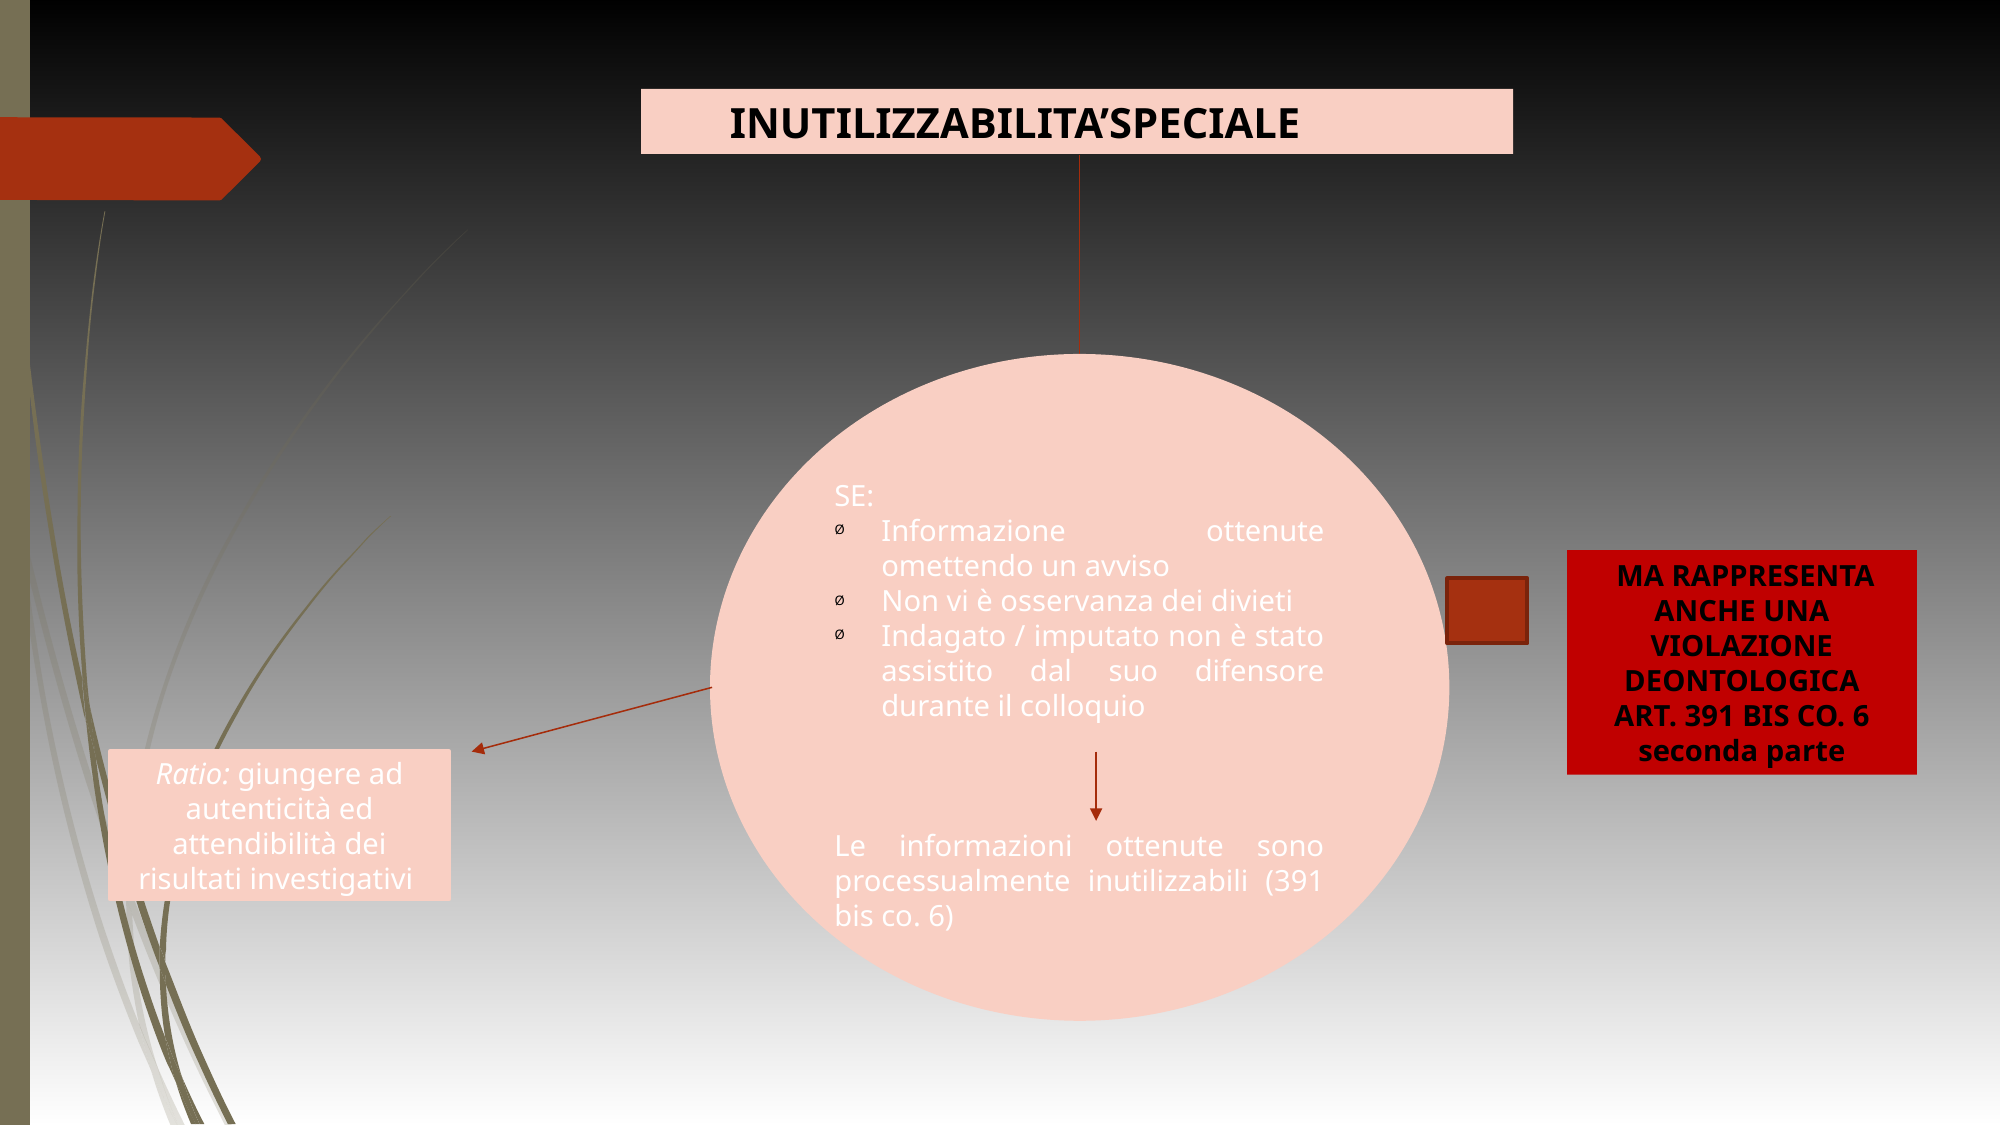

INUTILIZZABILITA’SPECIALE
SE:
Informazione ottenute omettendo un avviso
Non vi è osservanza dei divieti
Indagato / imputato non è stato assistito dal suo difensore durante il colloquio
Le informazioni ottenute sono processualmente inutilizzabili (391 bis co. 6)
 MA RAPPRESENTA ANCHE UNA VIOLAZIONE DEONTOLOGICA
ART. 391 BIS CO. 6 seconda parte
Ratio: giungere ad autenticità ed attendibilità dei risultati investigativi